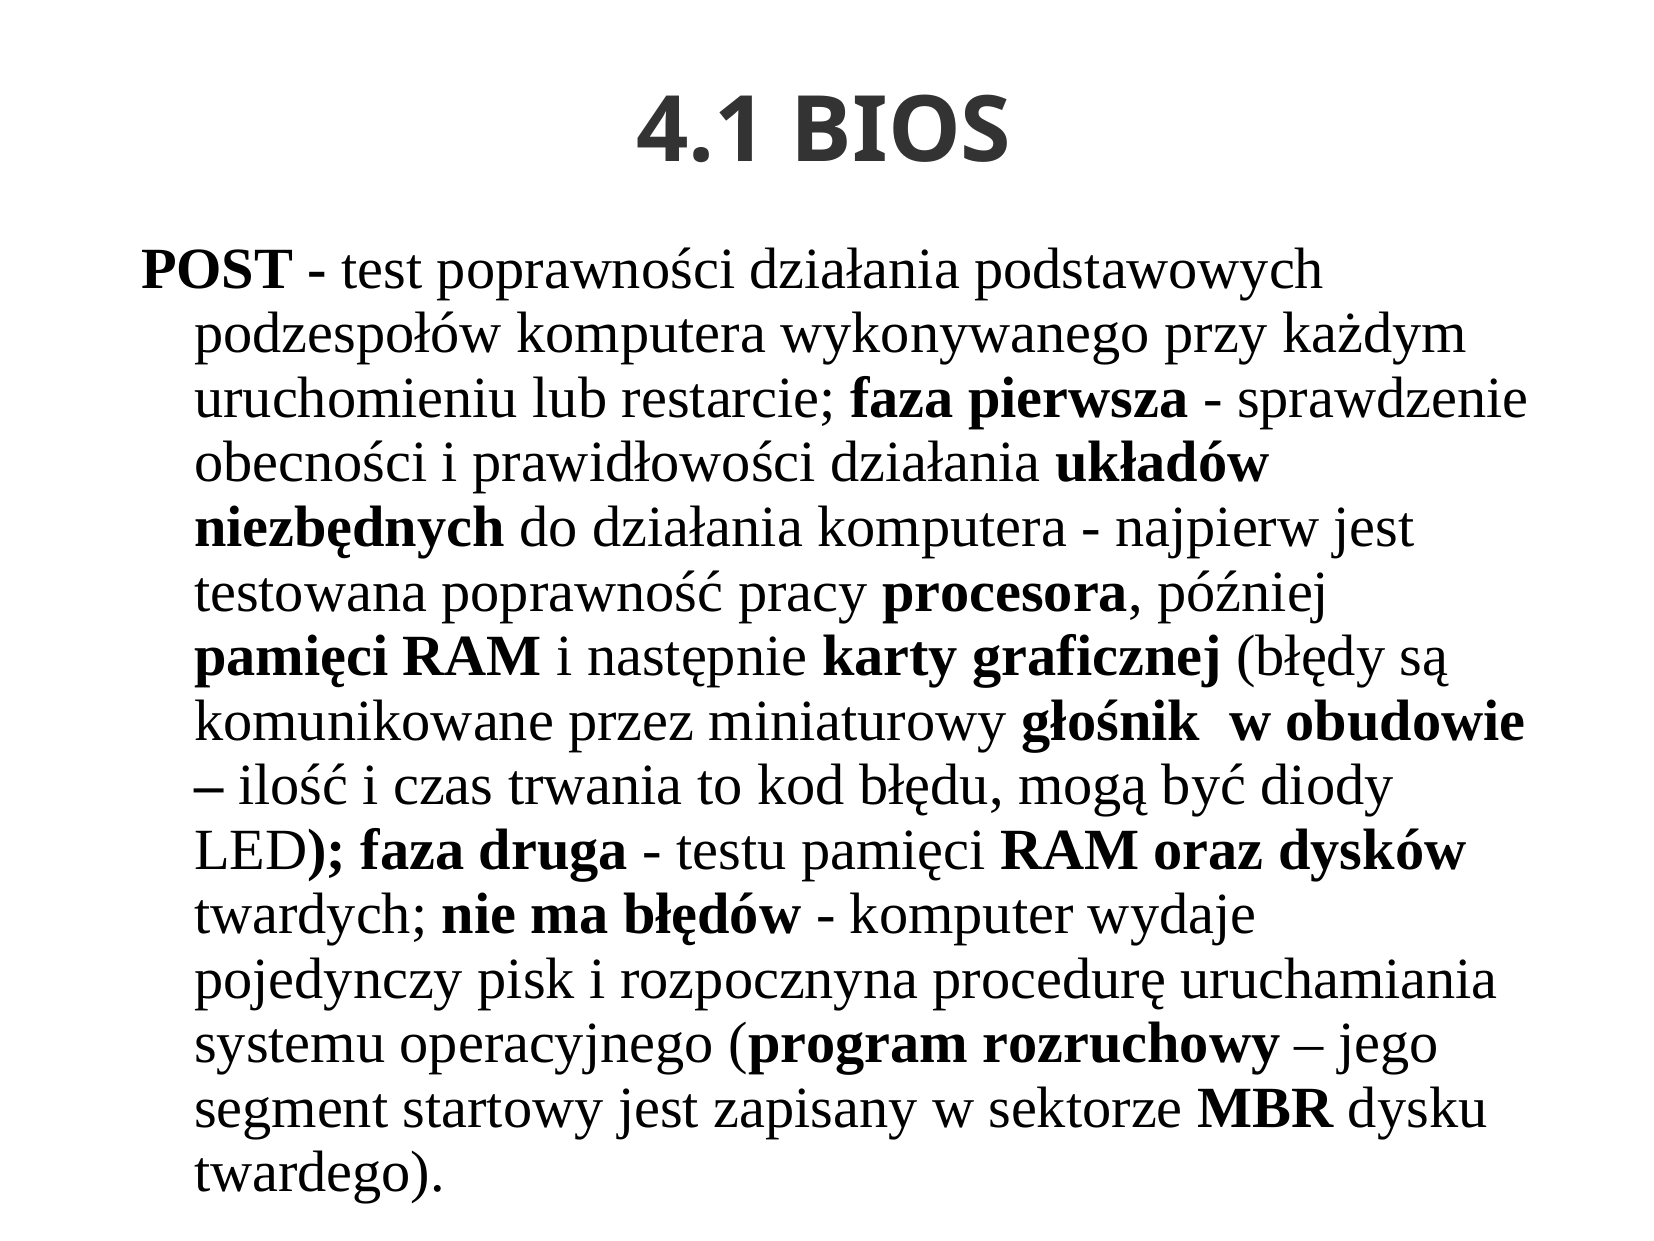

# 4.1 BIOS
POST - test poprawności działania podstawowych podzespołów komputera wykonywanego przy każdym uruchomieniu lub restarcie; faza pierwsza - sprawdzenie obecności i prawidłowości działania układów niezbędnych do działania komputera - najpierw jest testowana poprawność pracy procesora, później pamięci RAM i następnie karty graficznej (błędy są komunikowane przez miniaturowy głośnik w obudowie – ilość i czas trwania to kod błędu, mogą być diody LED); faza druga - testu pamięci RAM oraz dysków twardych; nie ma błędów - komputer wydaje pojedynczy pisk i rozpocznyna procedurę uruchamiania systemu operacyjnego (program rozruchowy – jego segment startowy jest zapisany w sektorze MBR dysku twardego).